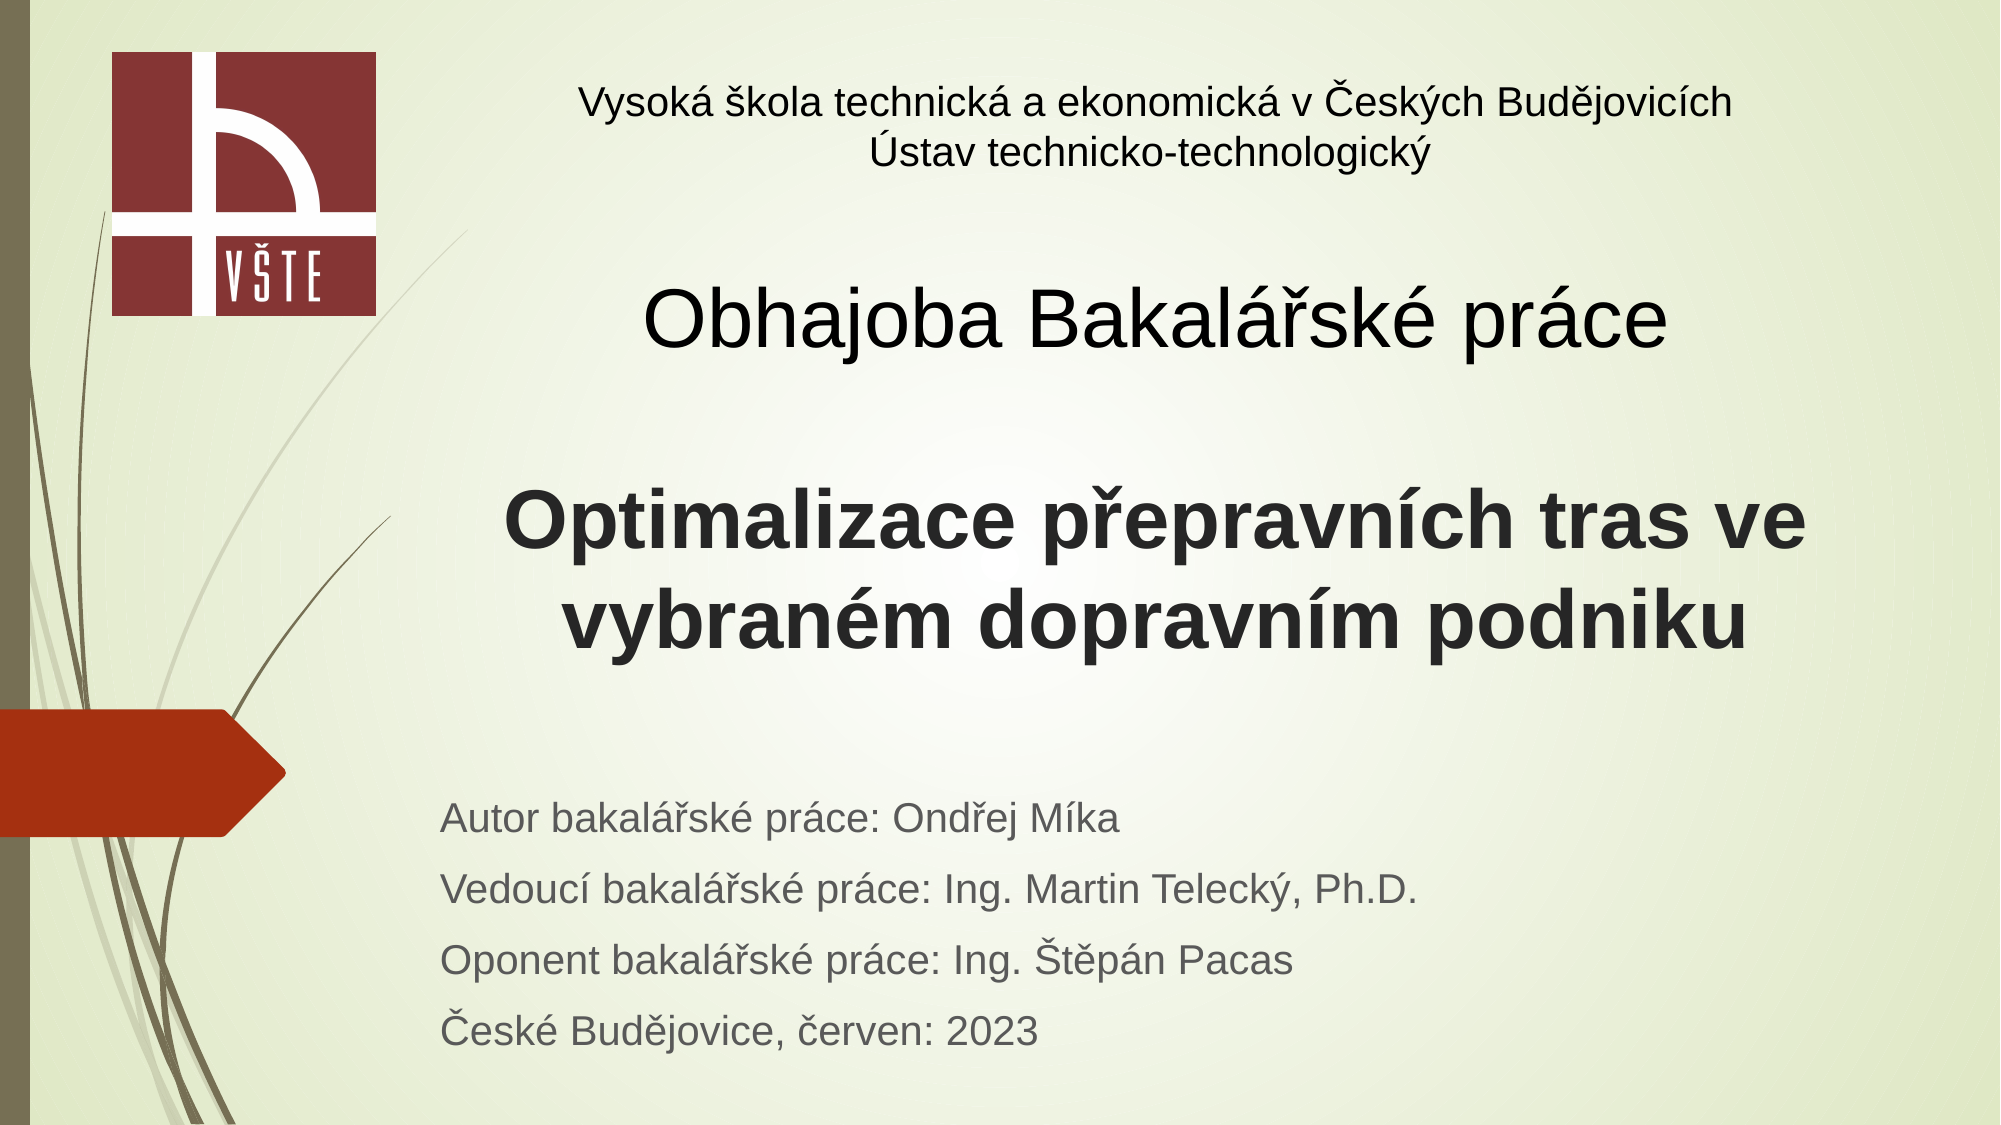

Vysoká škola technická a ekonomická v Českých Budějovicích
Ústav technicko-technologický
Obhajoba Bakalářské práce
# Optimalizace přepravních tras ve vybraném dopravním podniku
Autor bakalářské práce: Ondřej Míka
Vedoucí bakalářské práce: Ing. Martin Telecký, Ph.D.
Oponent bakalářské práce: Ing. Štěpán Pacas
České Budějovice, červen: 2023